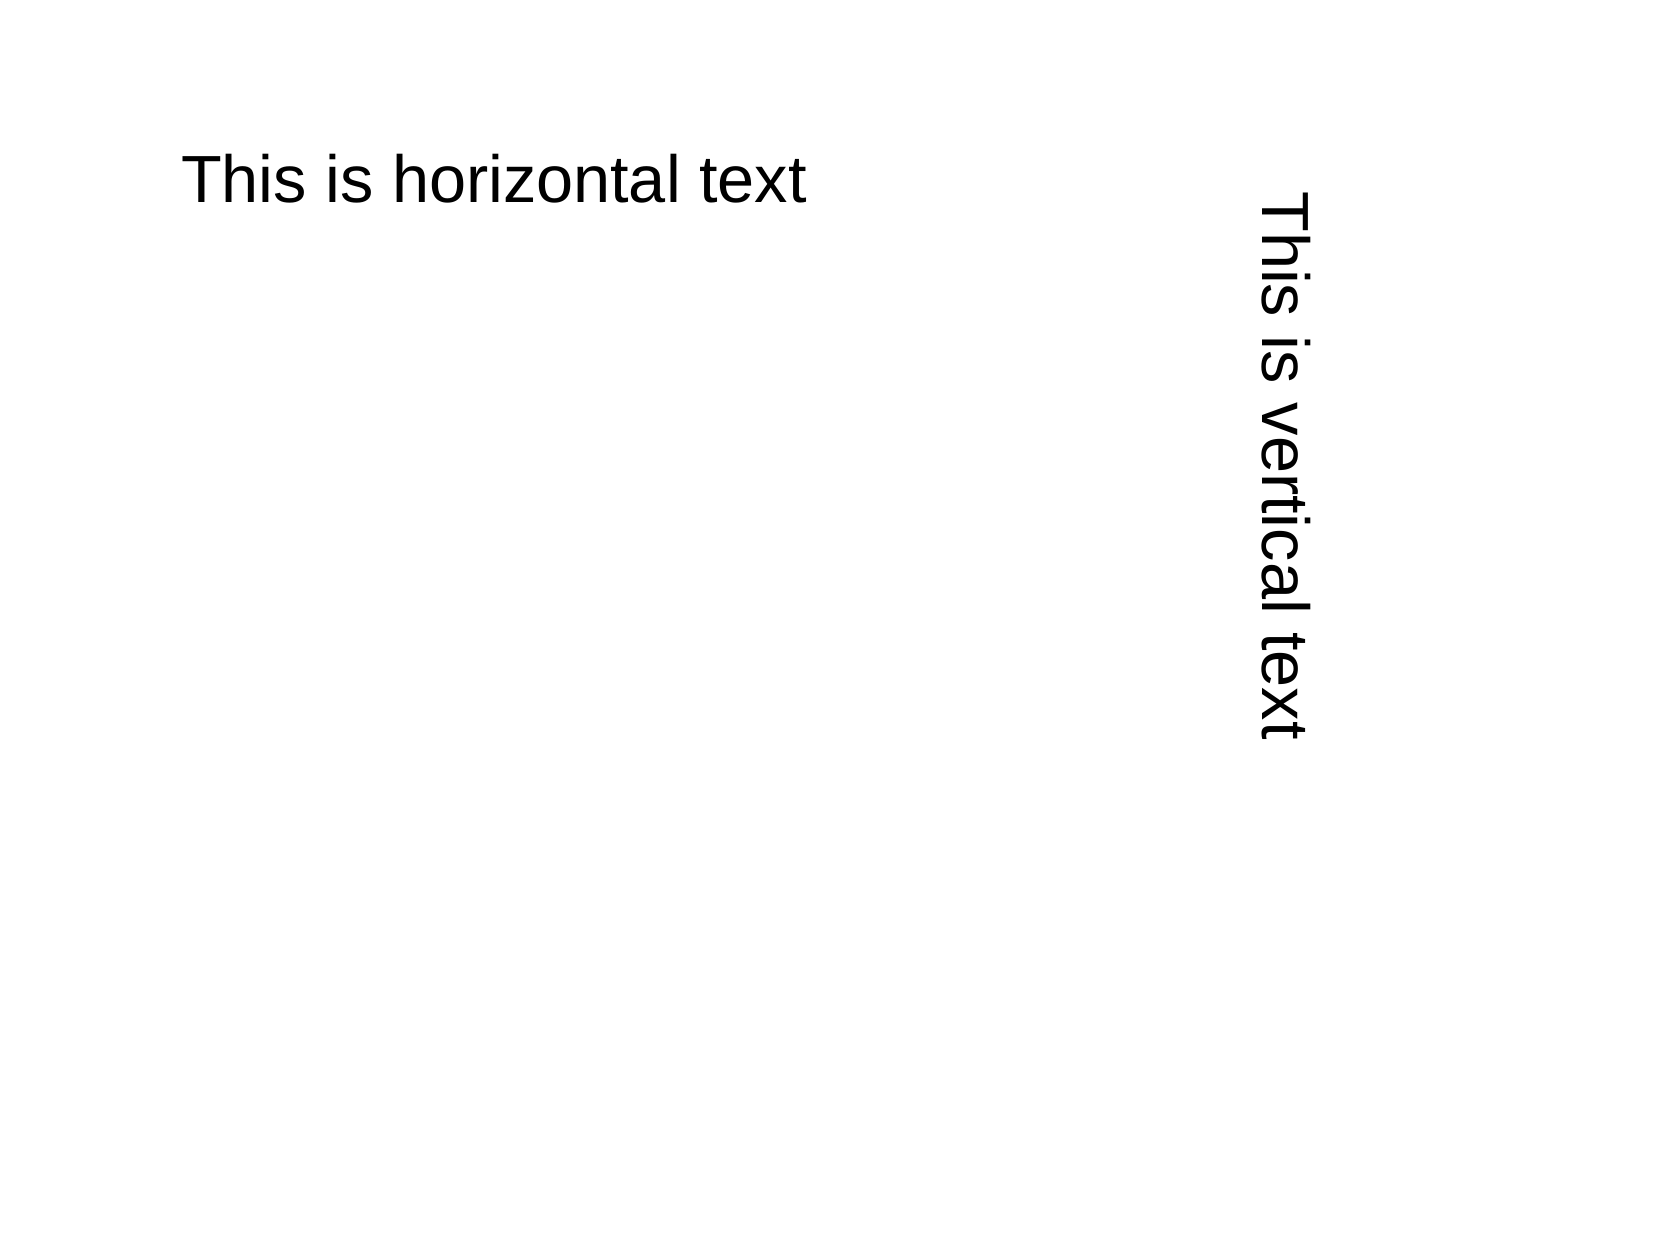

This is horizontal text
This is vertical text